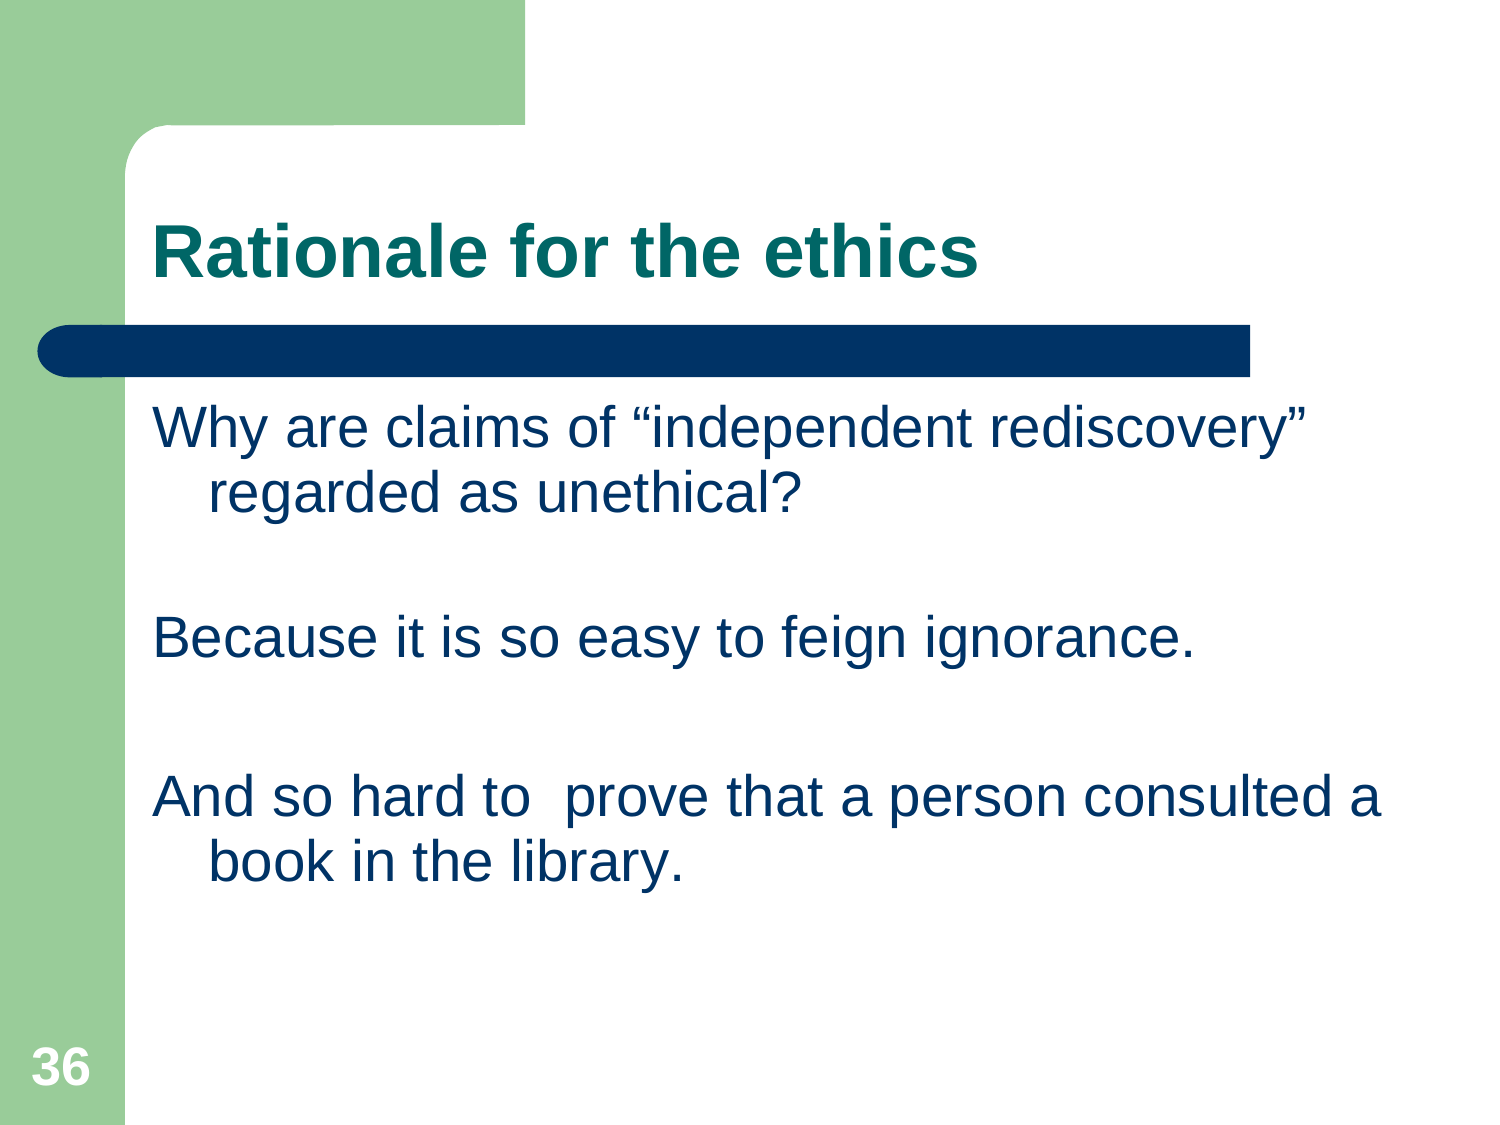

# Rationale for the ethics
Why are claims of “independent rediscovery” regarded as unethical?
Because it is so easy to feign ignorance.
And so hard to prove that a person consulted a book in the library.
36